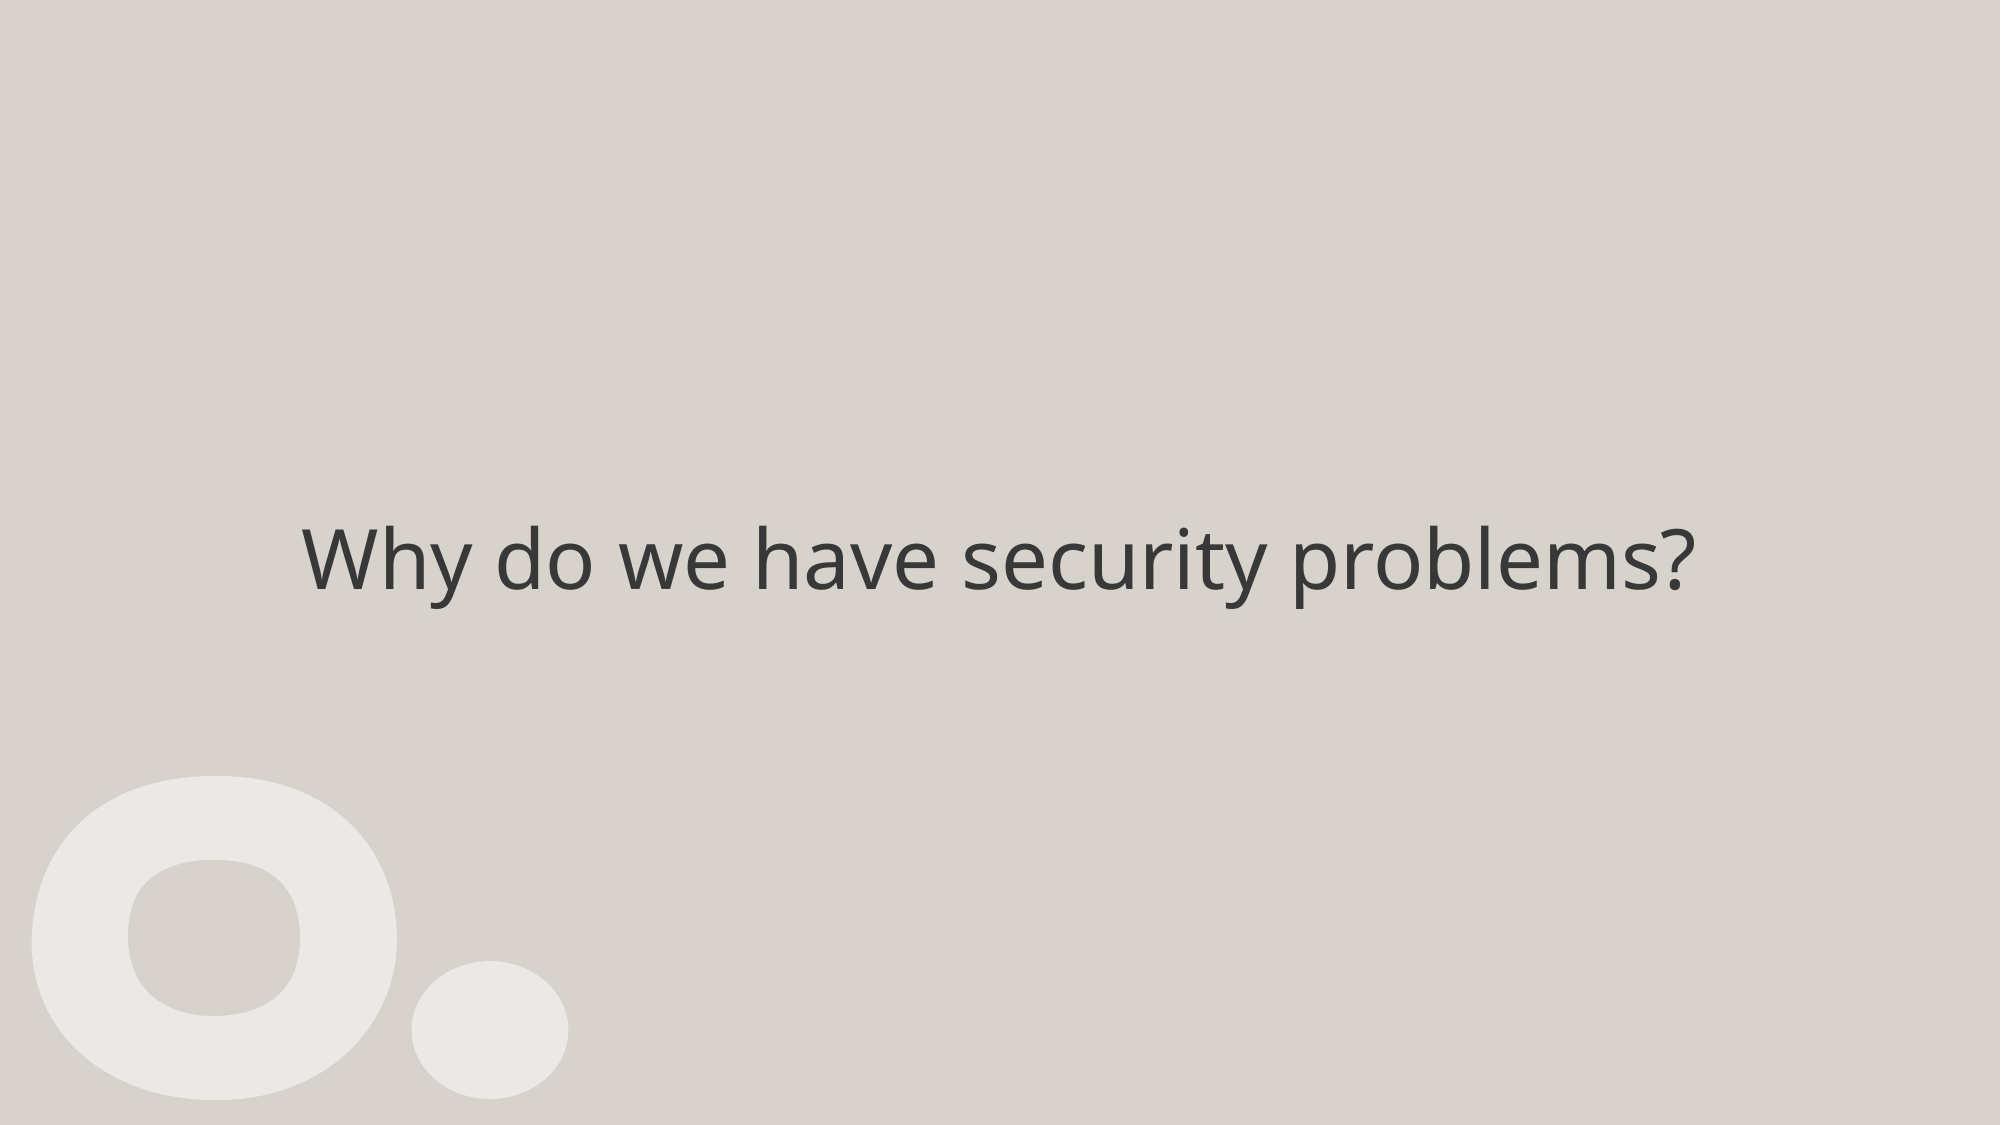

# Why do we have security problems?